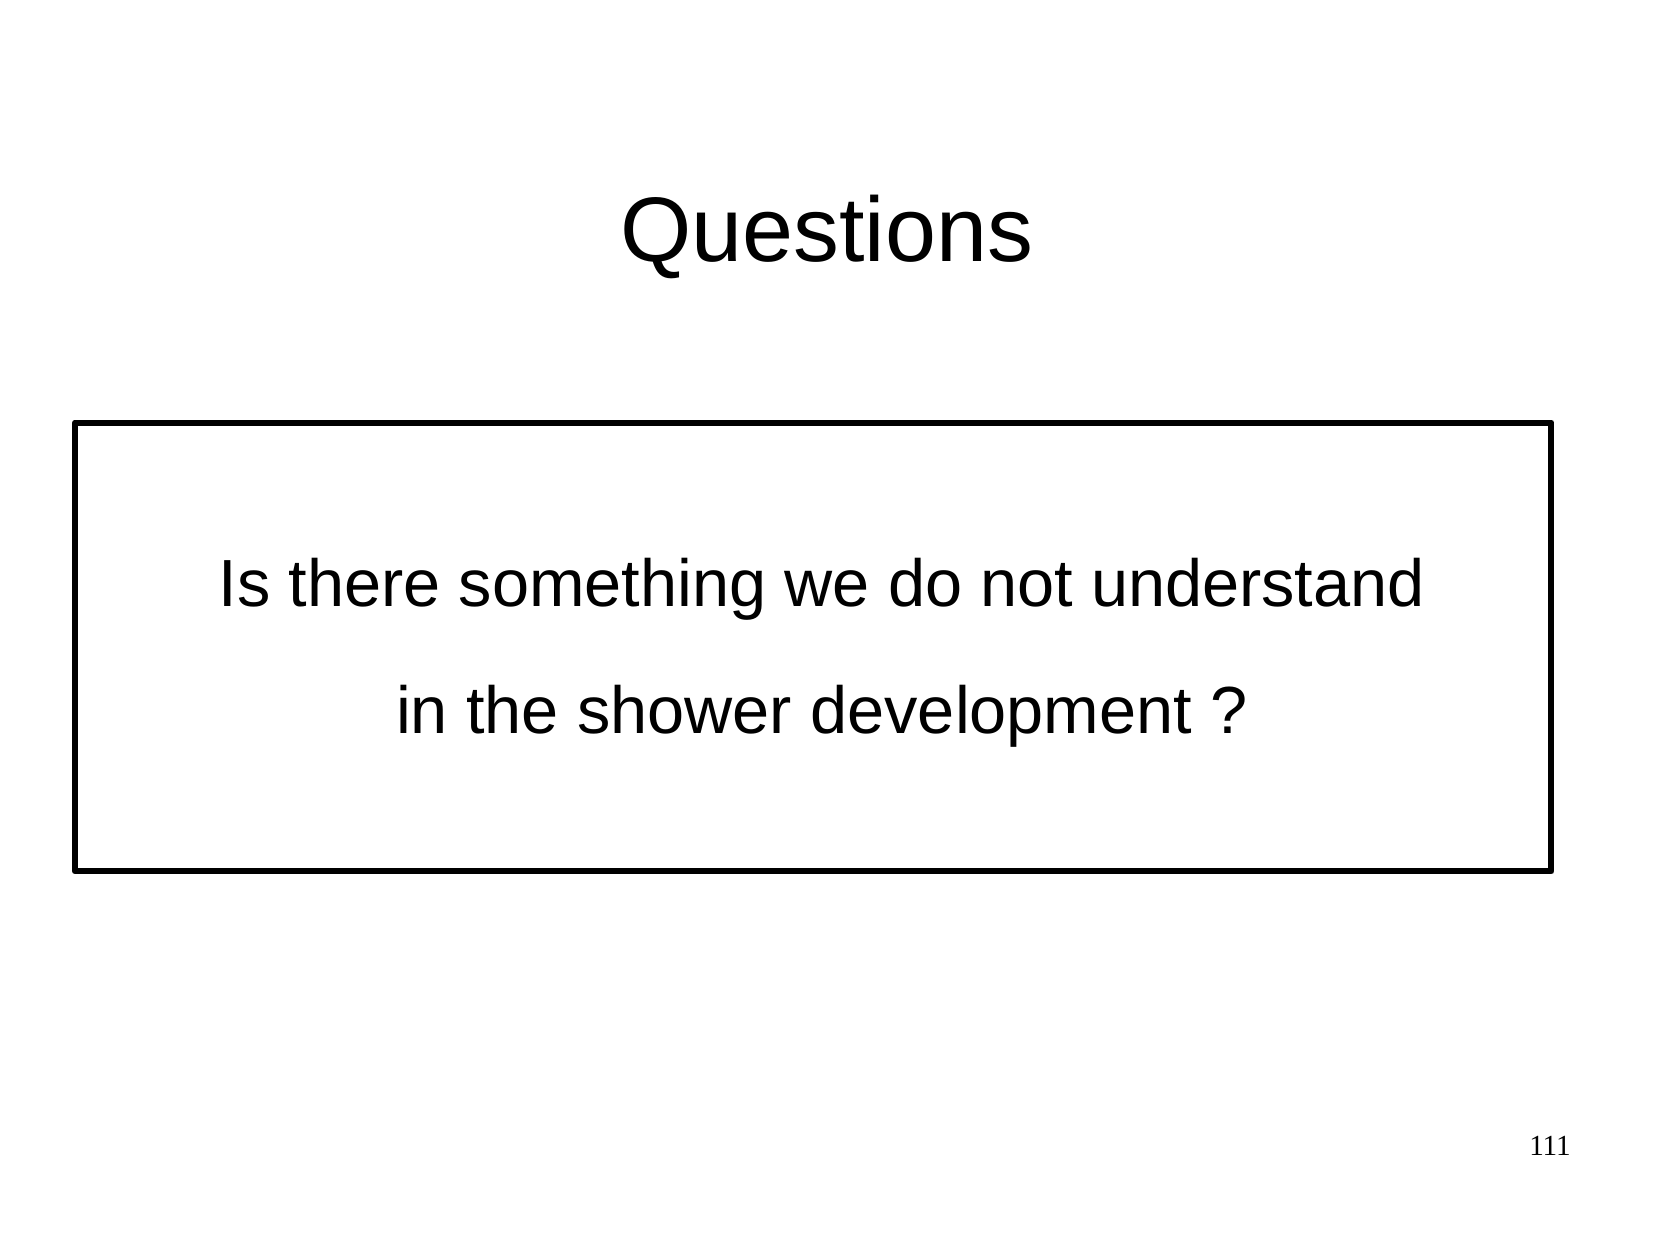

# Questions
Is there something we do not understand
in the shower development ?
111